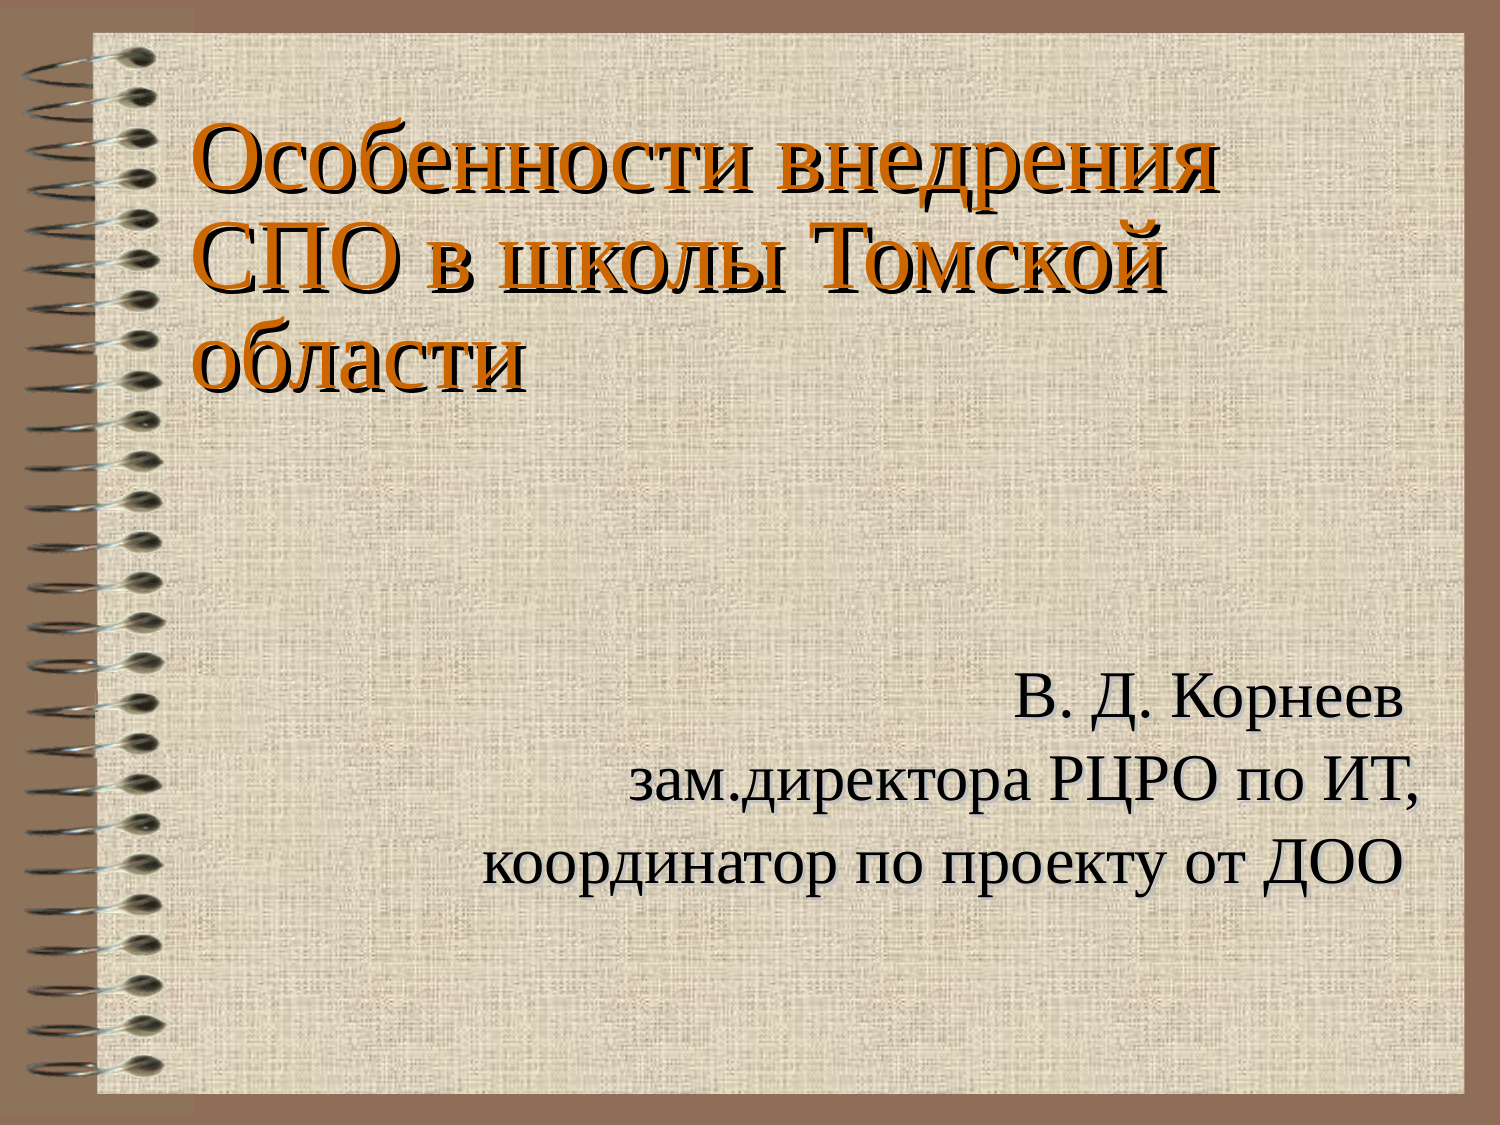

# Особенности внедрения СПО в школы Томской области
В. Д. Корнеев
зам.директора РЦРО по ИТ,
координатор по проекту от ДОО